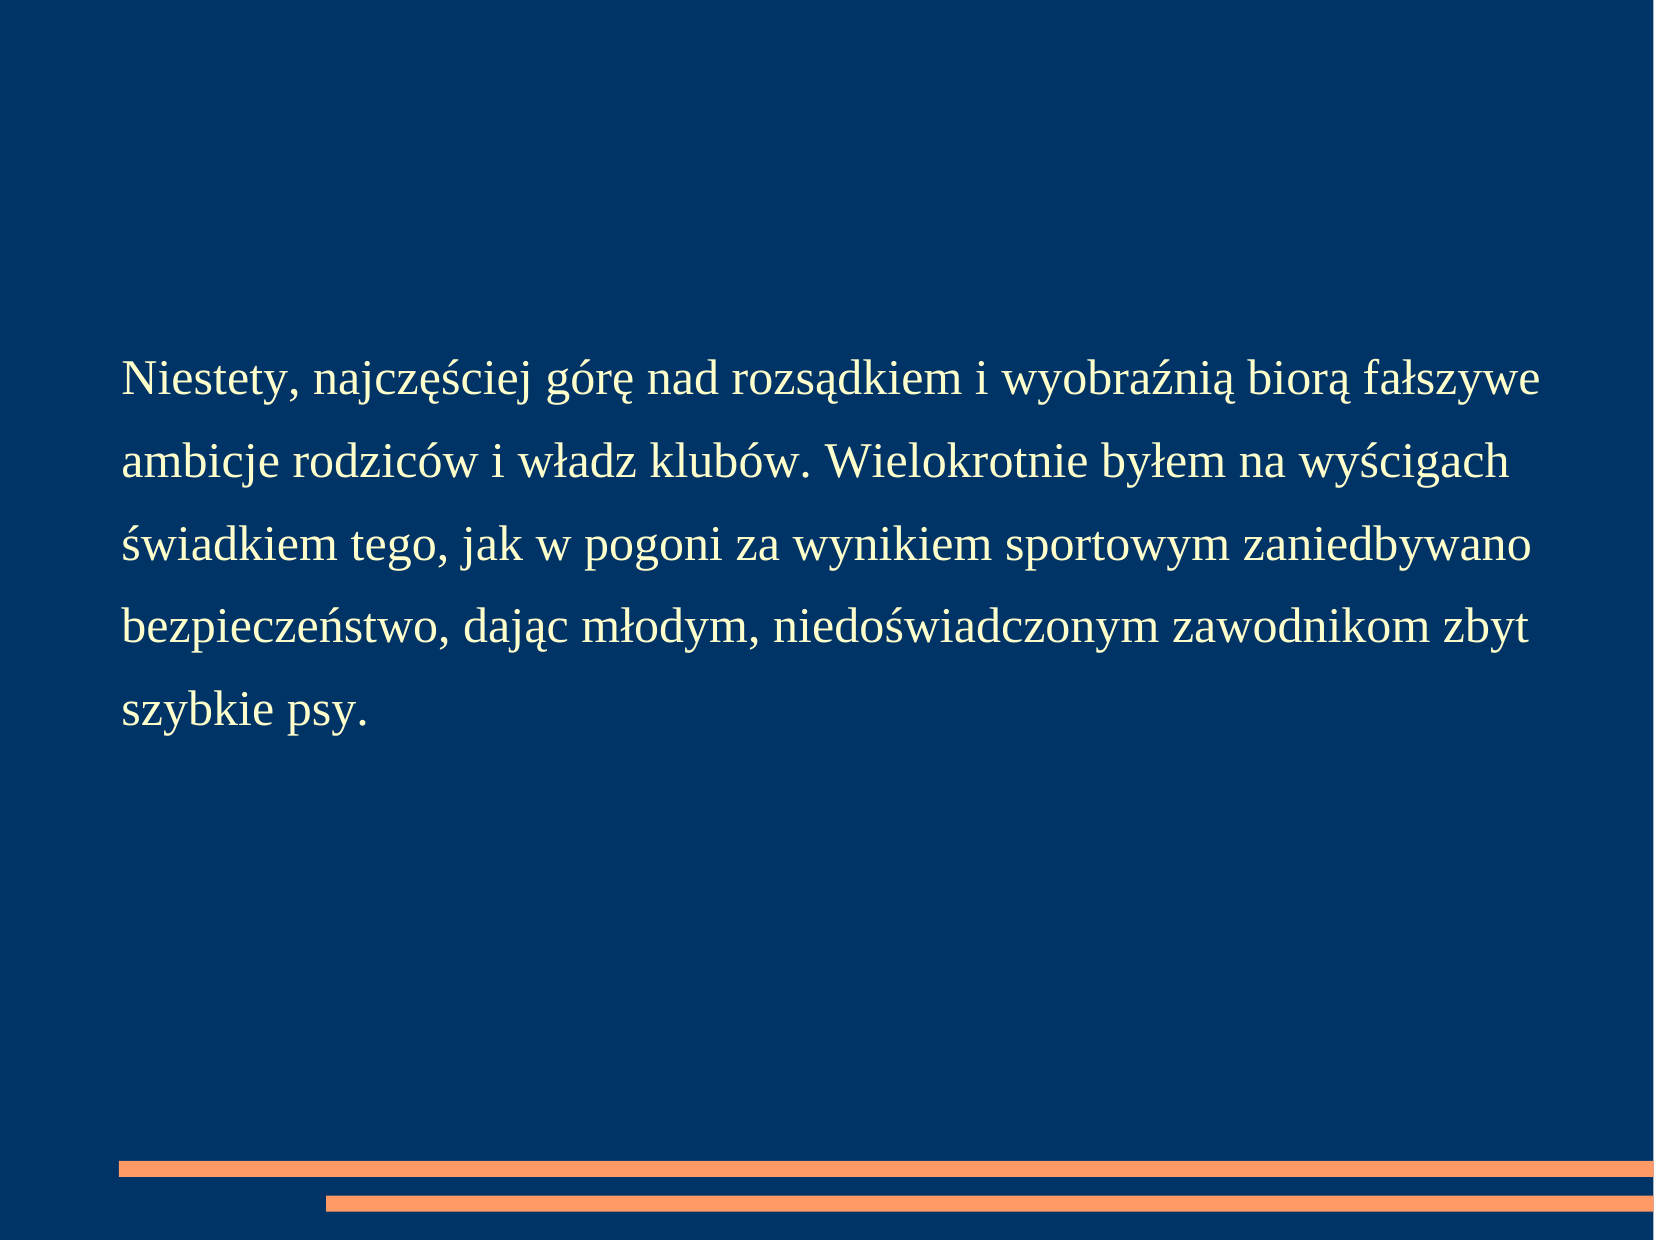

#
Niestety, najczęściej górę nad rozsądkiem i wyobraźnią biorą fałszywe ambicje rodziców i władz klubów. Wielokrotnie byłem na wyścigach świadkiem tego, jak w pogoni za wynikiem sportowym zaniedbywano bezpieczeństwo, dając młodym, niedoświadczonym zawodnikom zbyt szybkie psy.